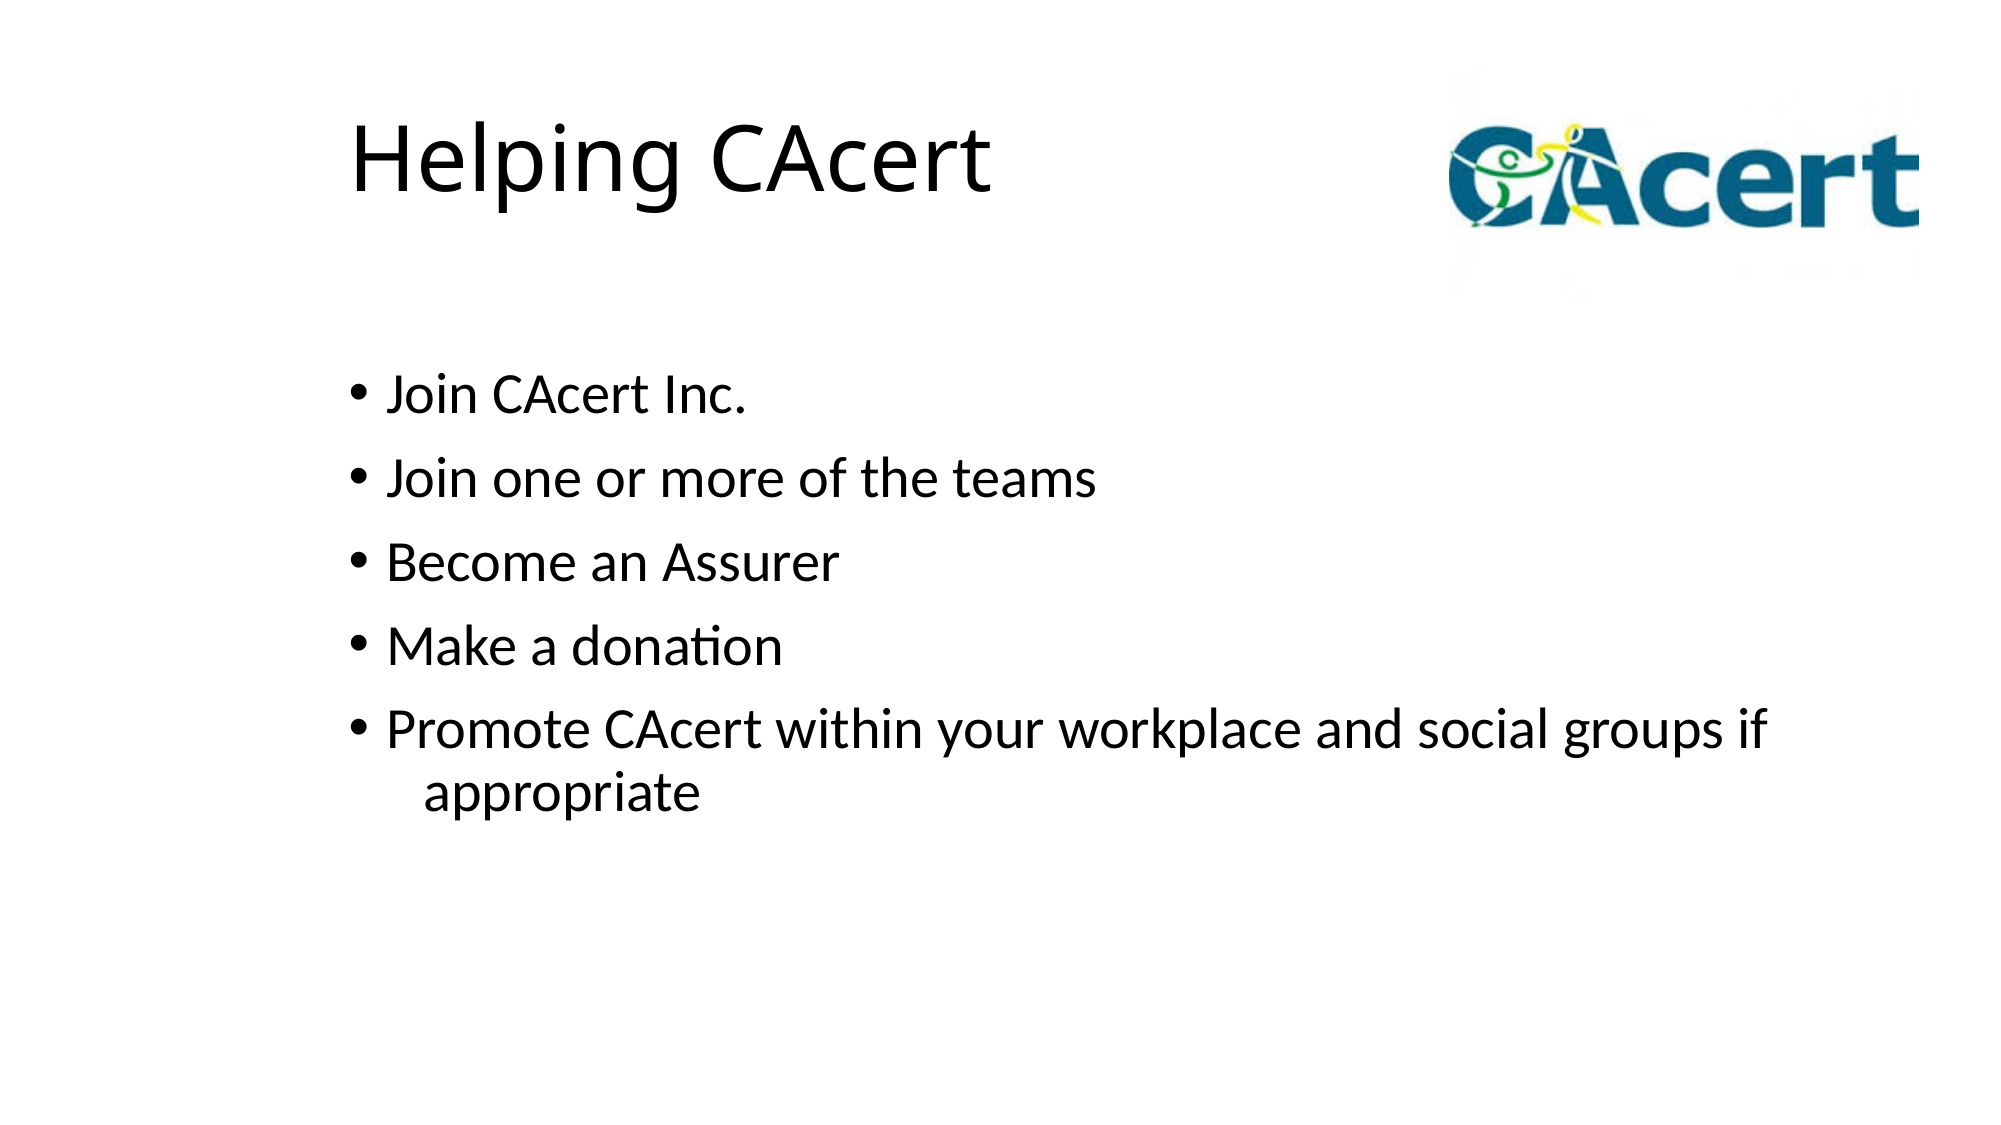

# Helping CAcert
Join CAcert Inc.
Join one or more of the teams
Become an Assurer
Make a donation
Promote CAcert within your workplace and social groups if appropriate